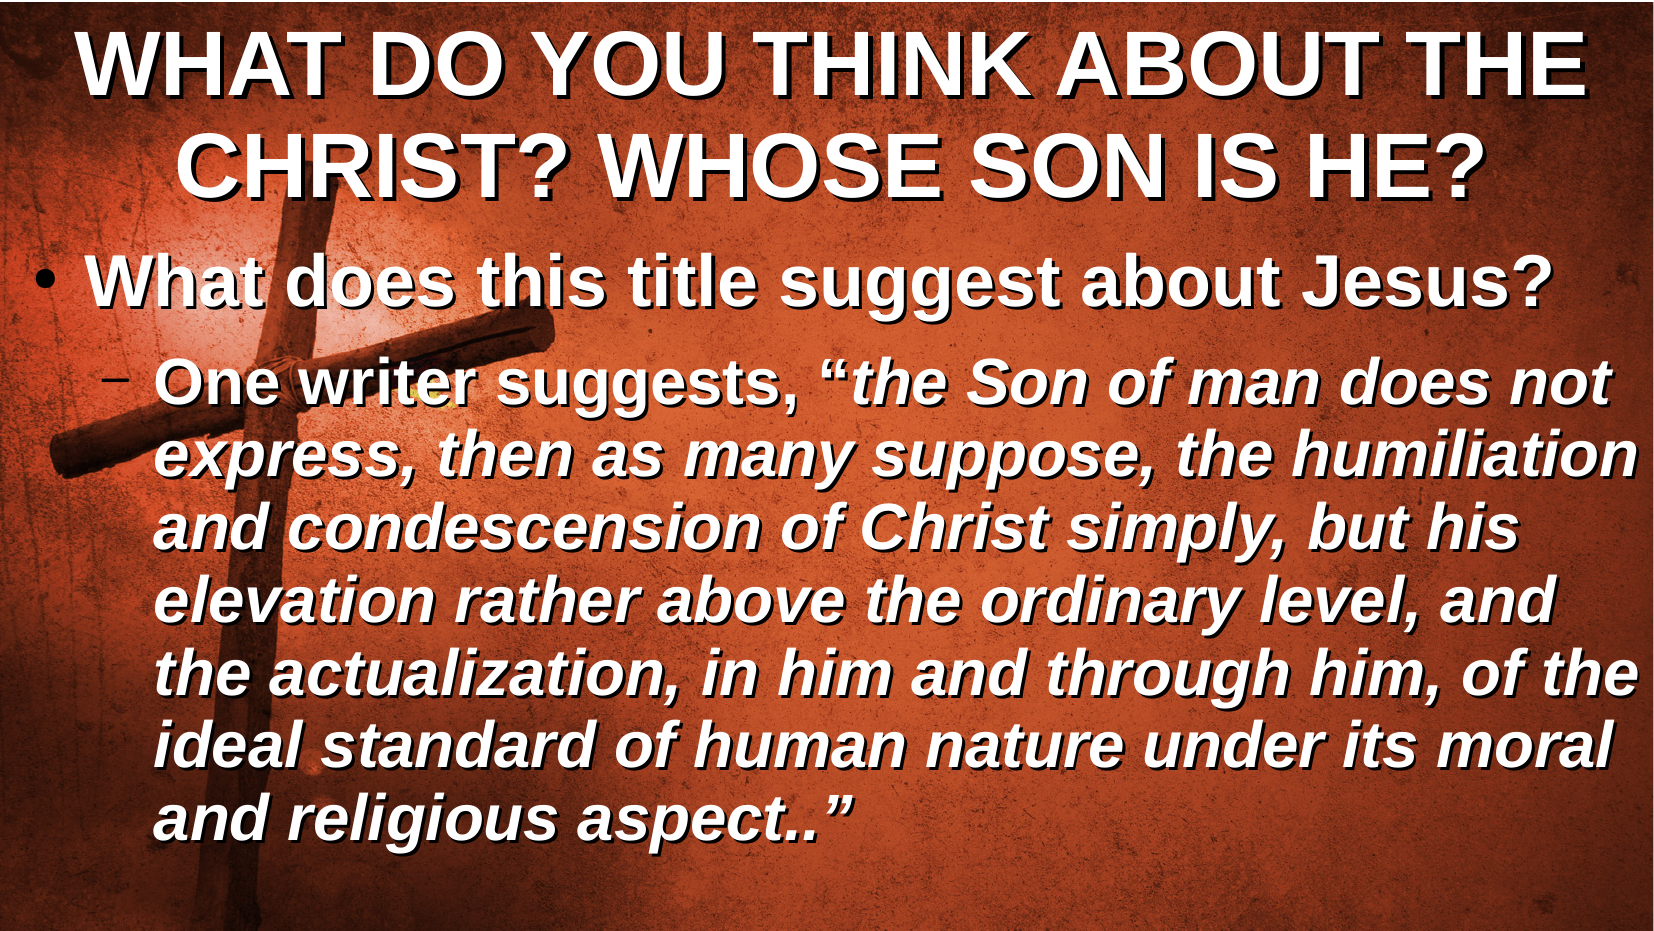

# WHAT DO YOU THINK ABOUT THE CHRIST? WHOSE SON IS HE?
What does this title suggest about Jesus?
One writer suggests, “the Son of man does not express, then as many suppose, the humiliation and condescension of Christ simply, but his elevation rather above the ordinary level, and the actualization, in him and through him, of the ideal standard of human nature under its moral and religious aspect..”